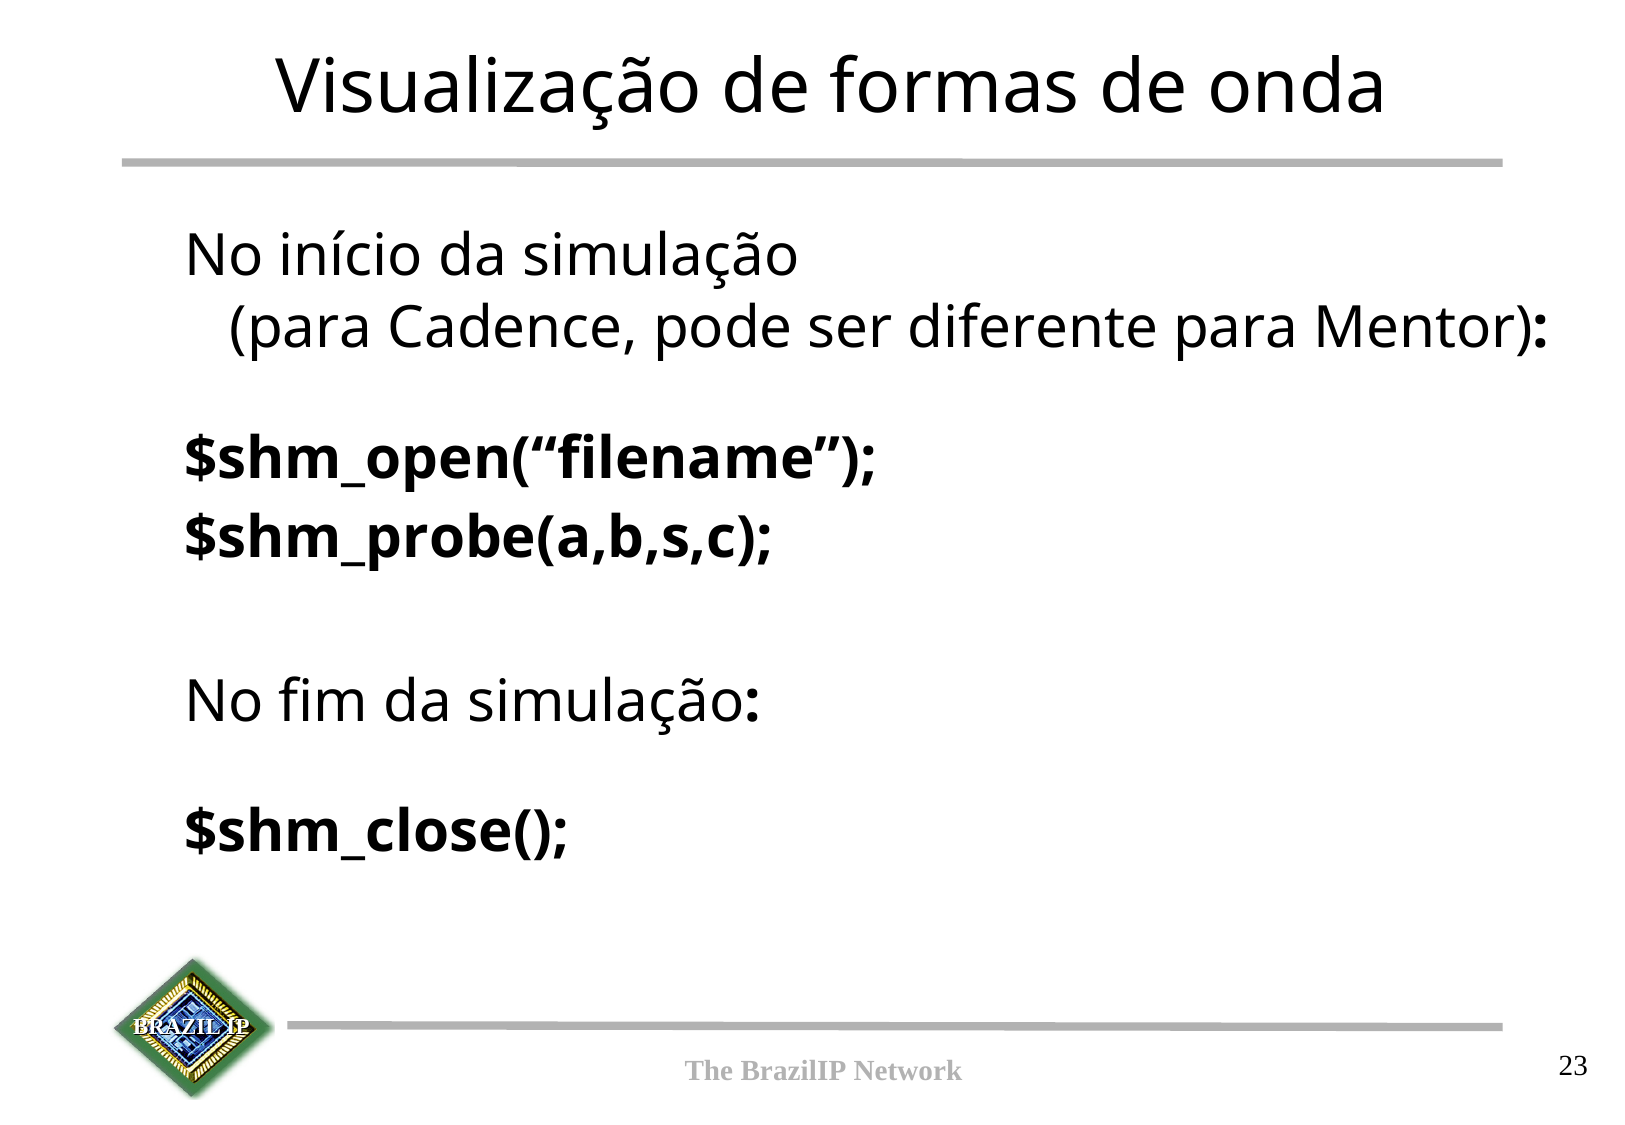

# Visualização de formas de onda
No início da simulação
(para Cadence, pode ser diferente para Mentor):
$shm_open(“filename”);
$shm_probe(a,b,s,c);
No fim da simulação:
$shm_close();
23